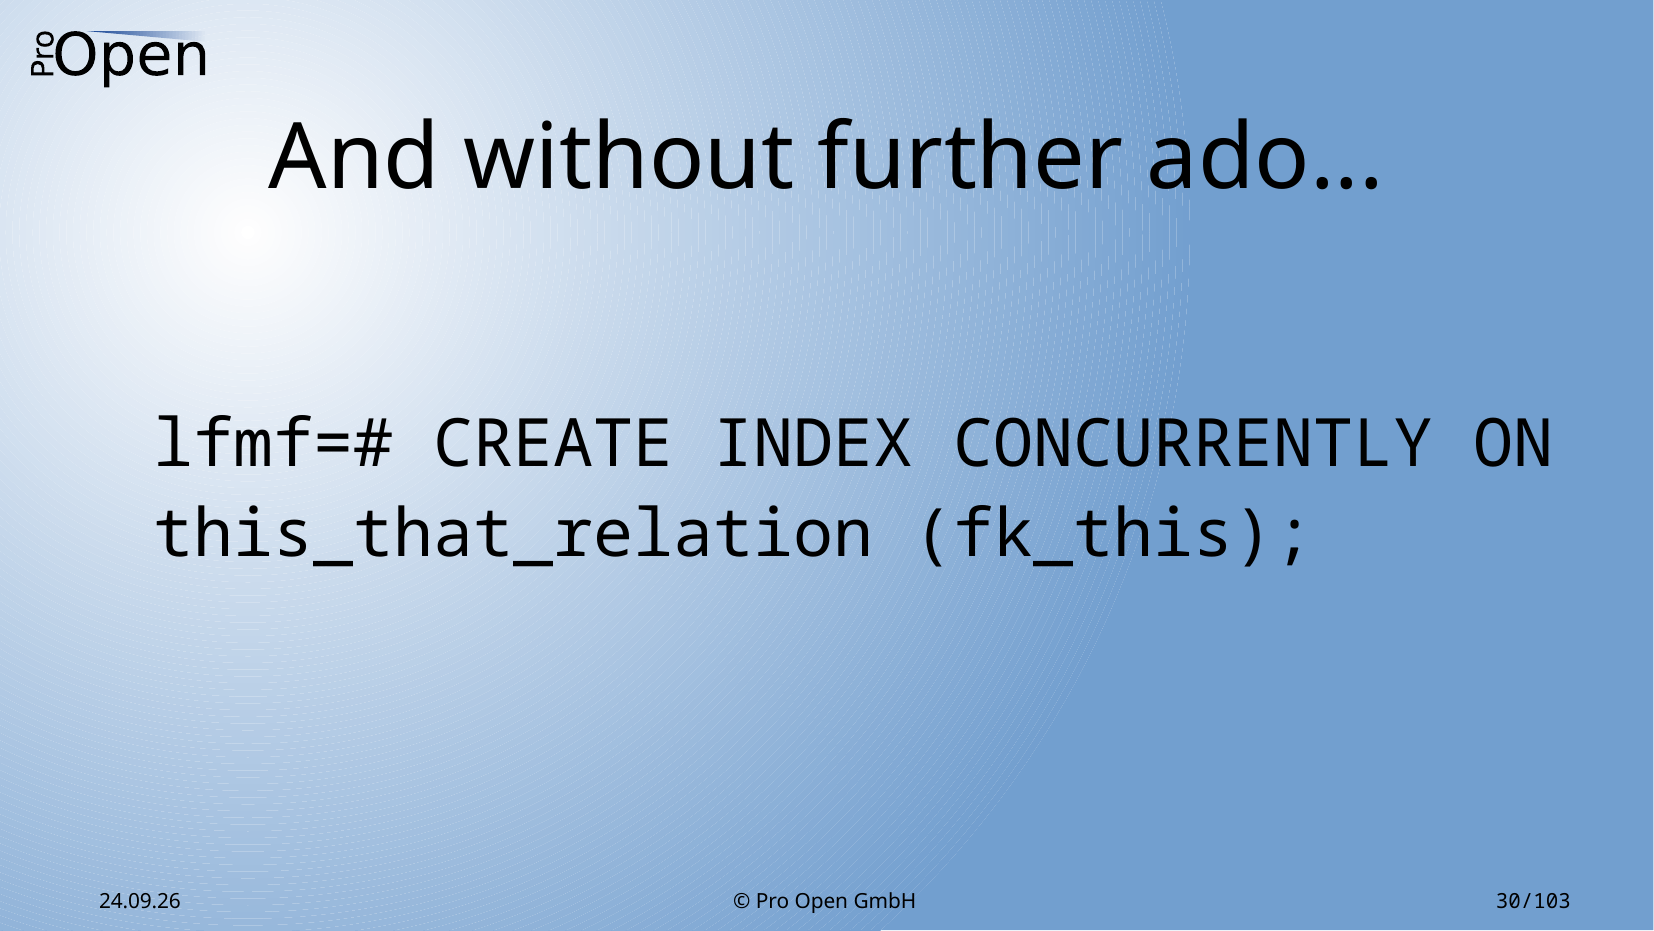

# And without further ado...
lfmf=# CREATE INDEX CONCURRENTLY ON this_that_relation (fk_this);
© Pro Open GmbH
30